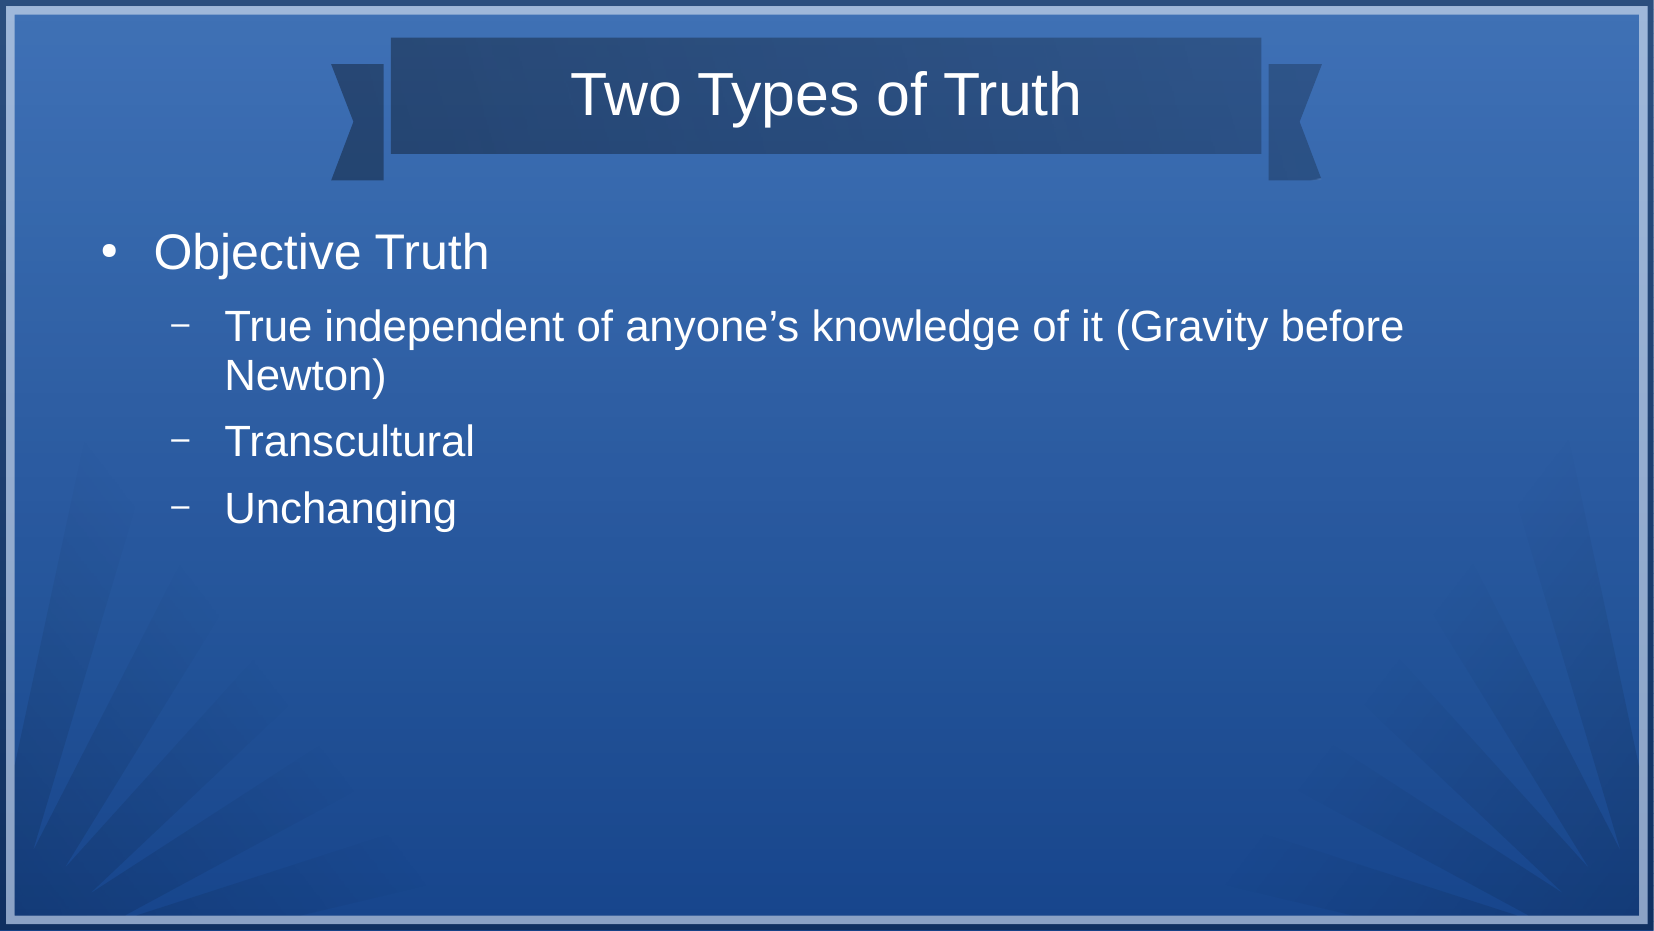

# Two Types of Truth
Objective Truth
True independent of anyone’s knowledge of it (Gravity before Newton)
Transcultural
Unchanging